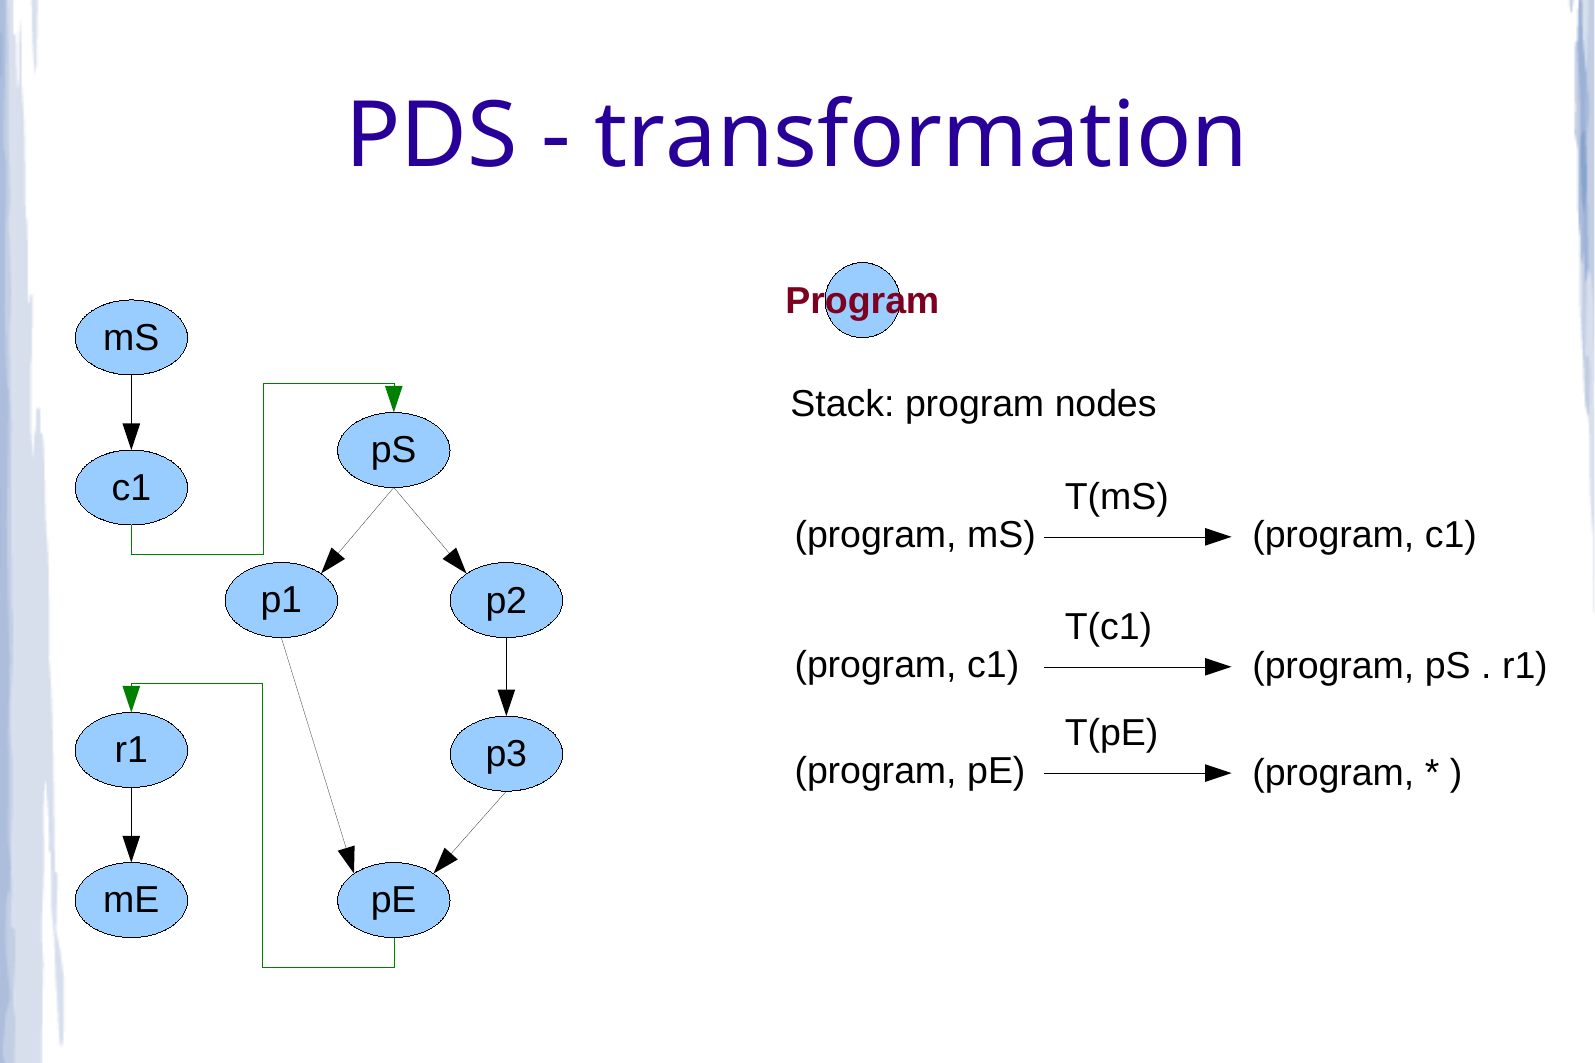

# PDS - transformation
Program
mS
Stack: program nodes
pS
c1
T(mS)
(program, mS)
(program, c1)
p1
p2
T(c1)
(program, c1)
(program, pS . r1)
T(pE)
r1
p3
(program, pE)
(program, * )
mE
pE